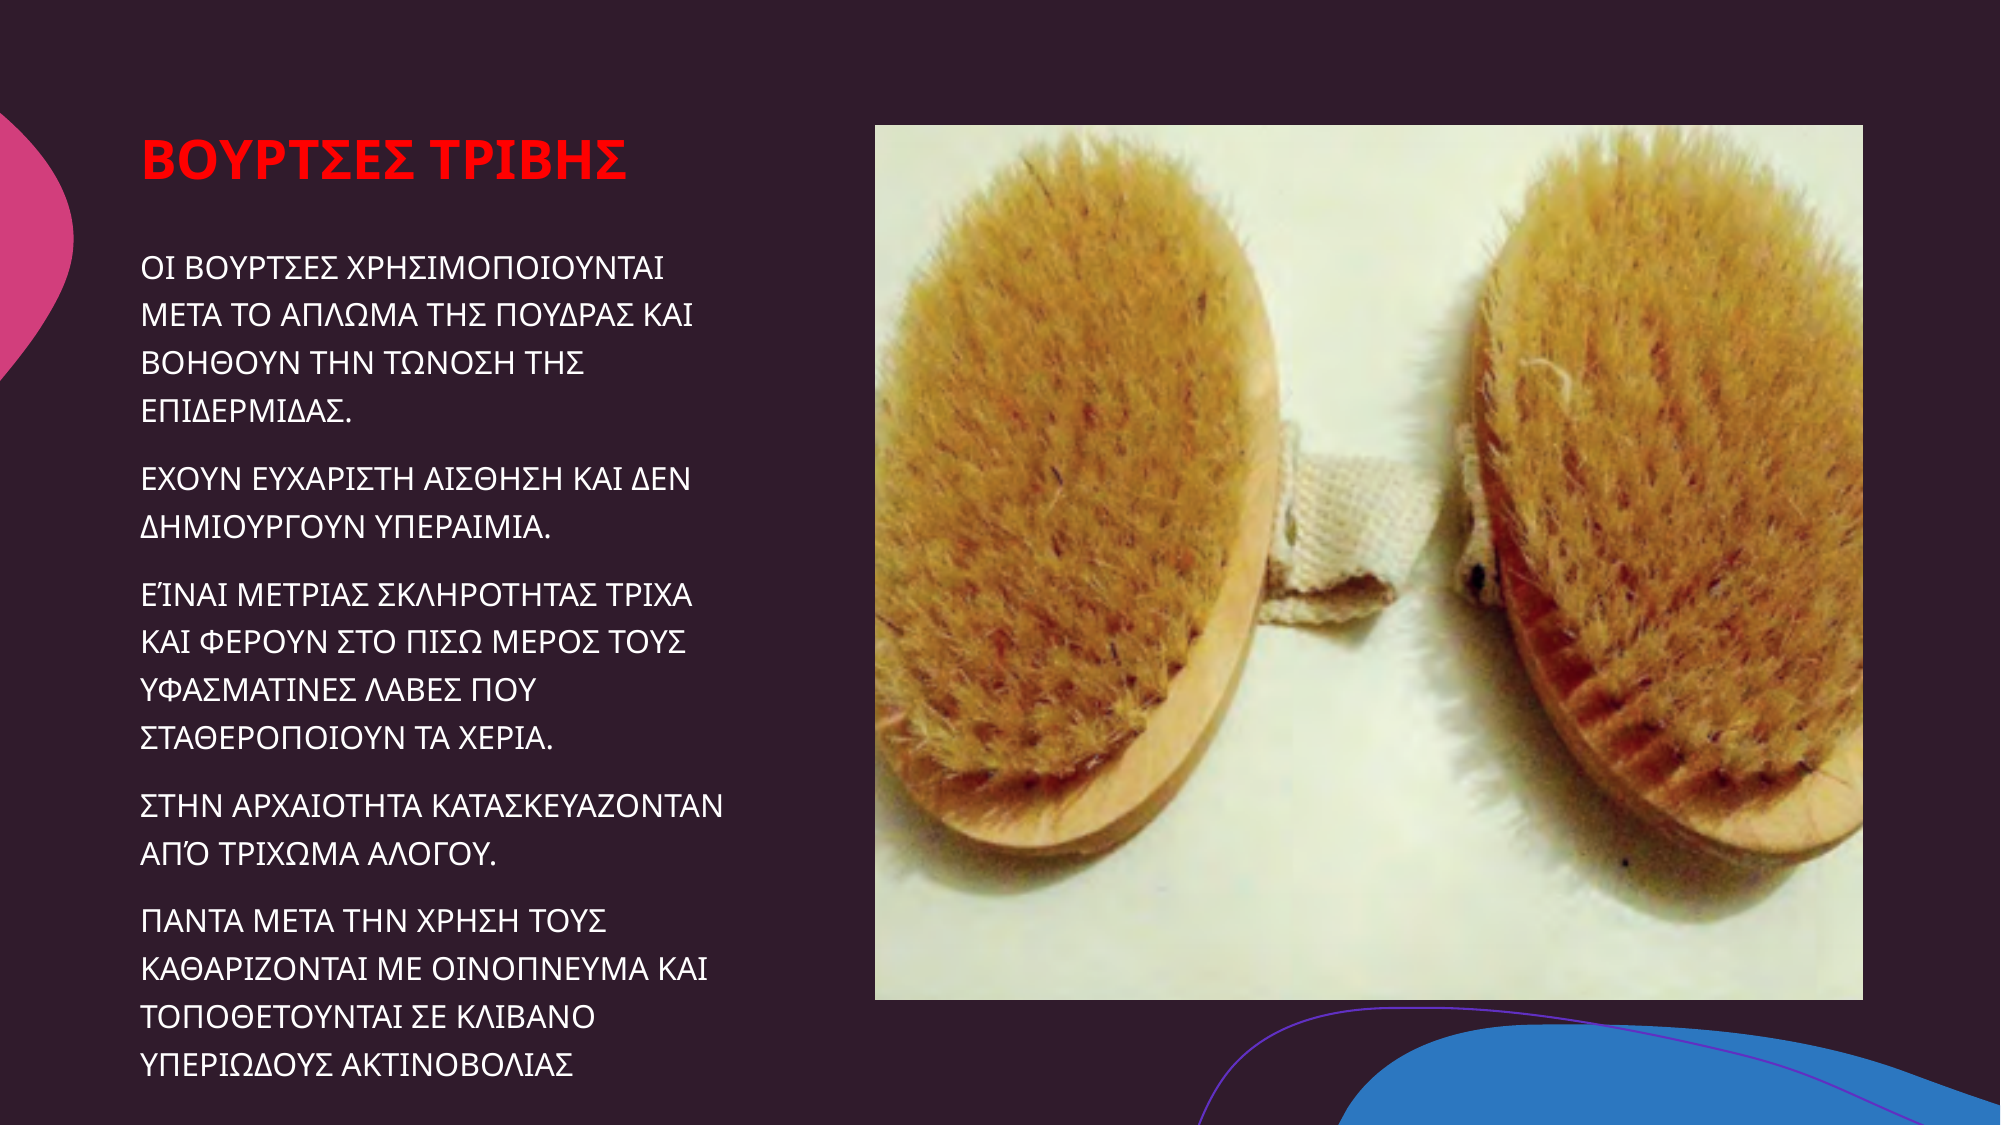

# ΒΟΥΡΤΣΕΣ ΤΡΙΒΗΣ
ΟΙ ΒΟΥΡΤΣΕΣ ΧΡΗΣΙΜΟΠΟΙΟΥΝΤΑΙ ΜΕΤΑ ΤΟ ΑΠΛΩΜΑ ΤΗΣ ΠΟΥΔΡΑΣ ΚΑΙ ΒΟΗΘΟΥΝ ΤΗΝ ΤΩΝΟΣΗ ΤΗΣ ΕΠΙΔΕΡΜΙΔΑΣ.
ΕΧΟΥΝ ΕΥΧΑΡΙΣΤΗ ΑΙΣΘΗΣΗ ΚΑΙ ΔΕΝ ΔΗΜΙΟΥΡΓΟΥΝ ΥΠΕΡΑΙΜΙΑ.
ΕΊΝΑΙ ΜΕΤΡΙΑΣ ΣΚΛΗΡΟΤΗΤΑΣ ΤΡΙΧΑ ΚΑΙ ΦΕΡΟΥΝ ΣΤΟ ΠΙΣΩ ΜΕΡΟΣ ΤΟΥΣ ΥΦΑΣΜΑΤΙΝΕΣ ΛΑΒΕΣ ΠΟΥ ΣΤΑΘΕΡΟΠΟΙΟΥΝ ΤΑ ΧΕΡΙΑ.
ΣΤΗΝ ΑΡΧΑΙΟΤΗΤΑ ΚΑΤΑΣΚΕΥΑΖΟΝΤΑΝ ΑΠΌ ΤΡΙΧΩΜΑ ΑΛΟΓΟΥ.
ΠΑΝΤΑ ΜΕΤΑ ΤΗΝ ΧΡΗΣΗ ΤΟΥΣ ΚΑΘΑΡΙΖΟΝΤΑΙ ΜΕ ΟΙΝΟΠΝΕΥΜΑ ΚΑΙ ΤΟΠΟΘΕΤΟΥΝΤΑΙ ΣΕ ΚΛΙΒΑΝΟ ΥΠΕΡΙΩΔΟΥΣ ΑΚΤΙΝΟΒΟΛΙΑΣ